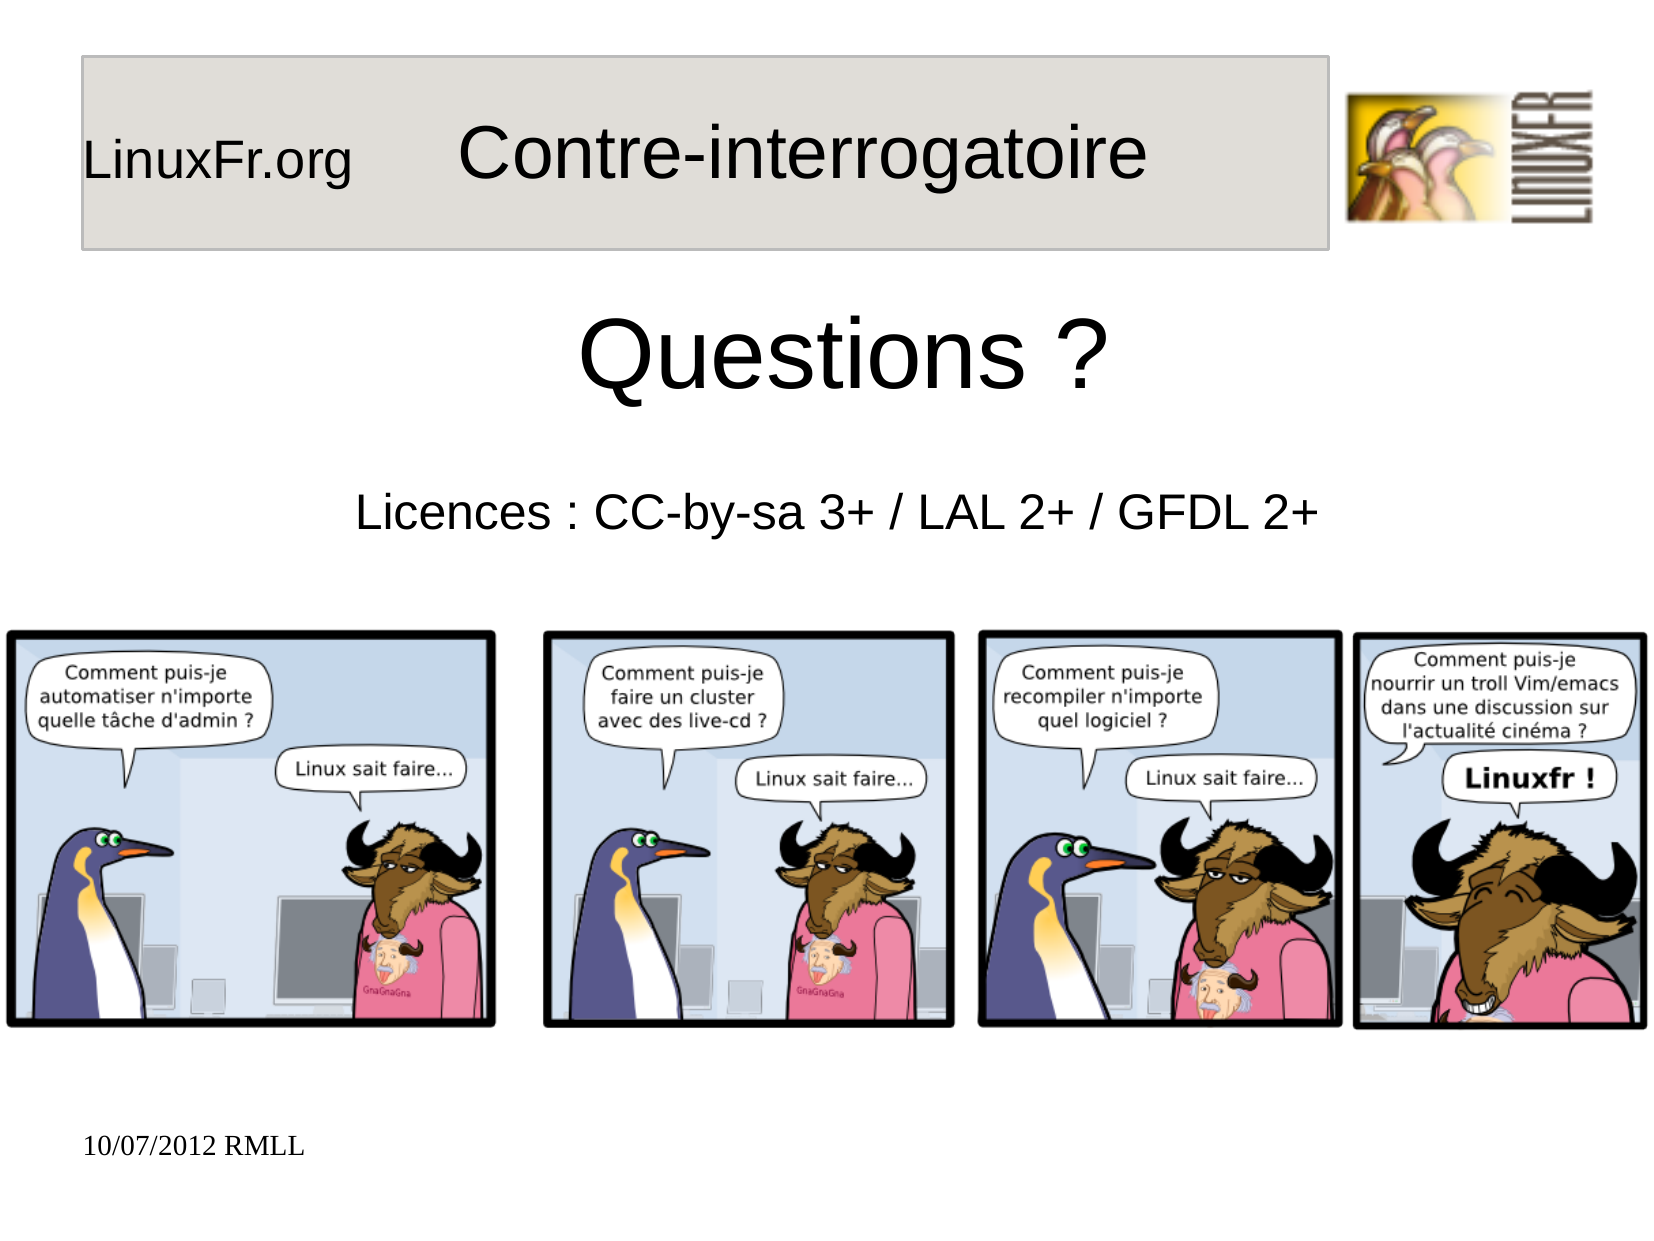

# LinuxFr.org  Contre-interrogatoire
Questions ?
Licences : CC-by-sa 3+ / LAL 2+ / GFDL 2+